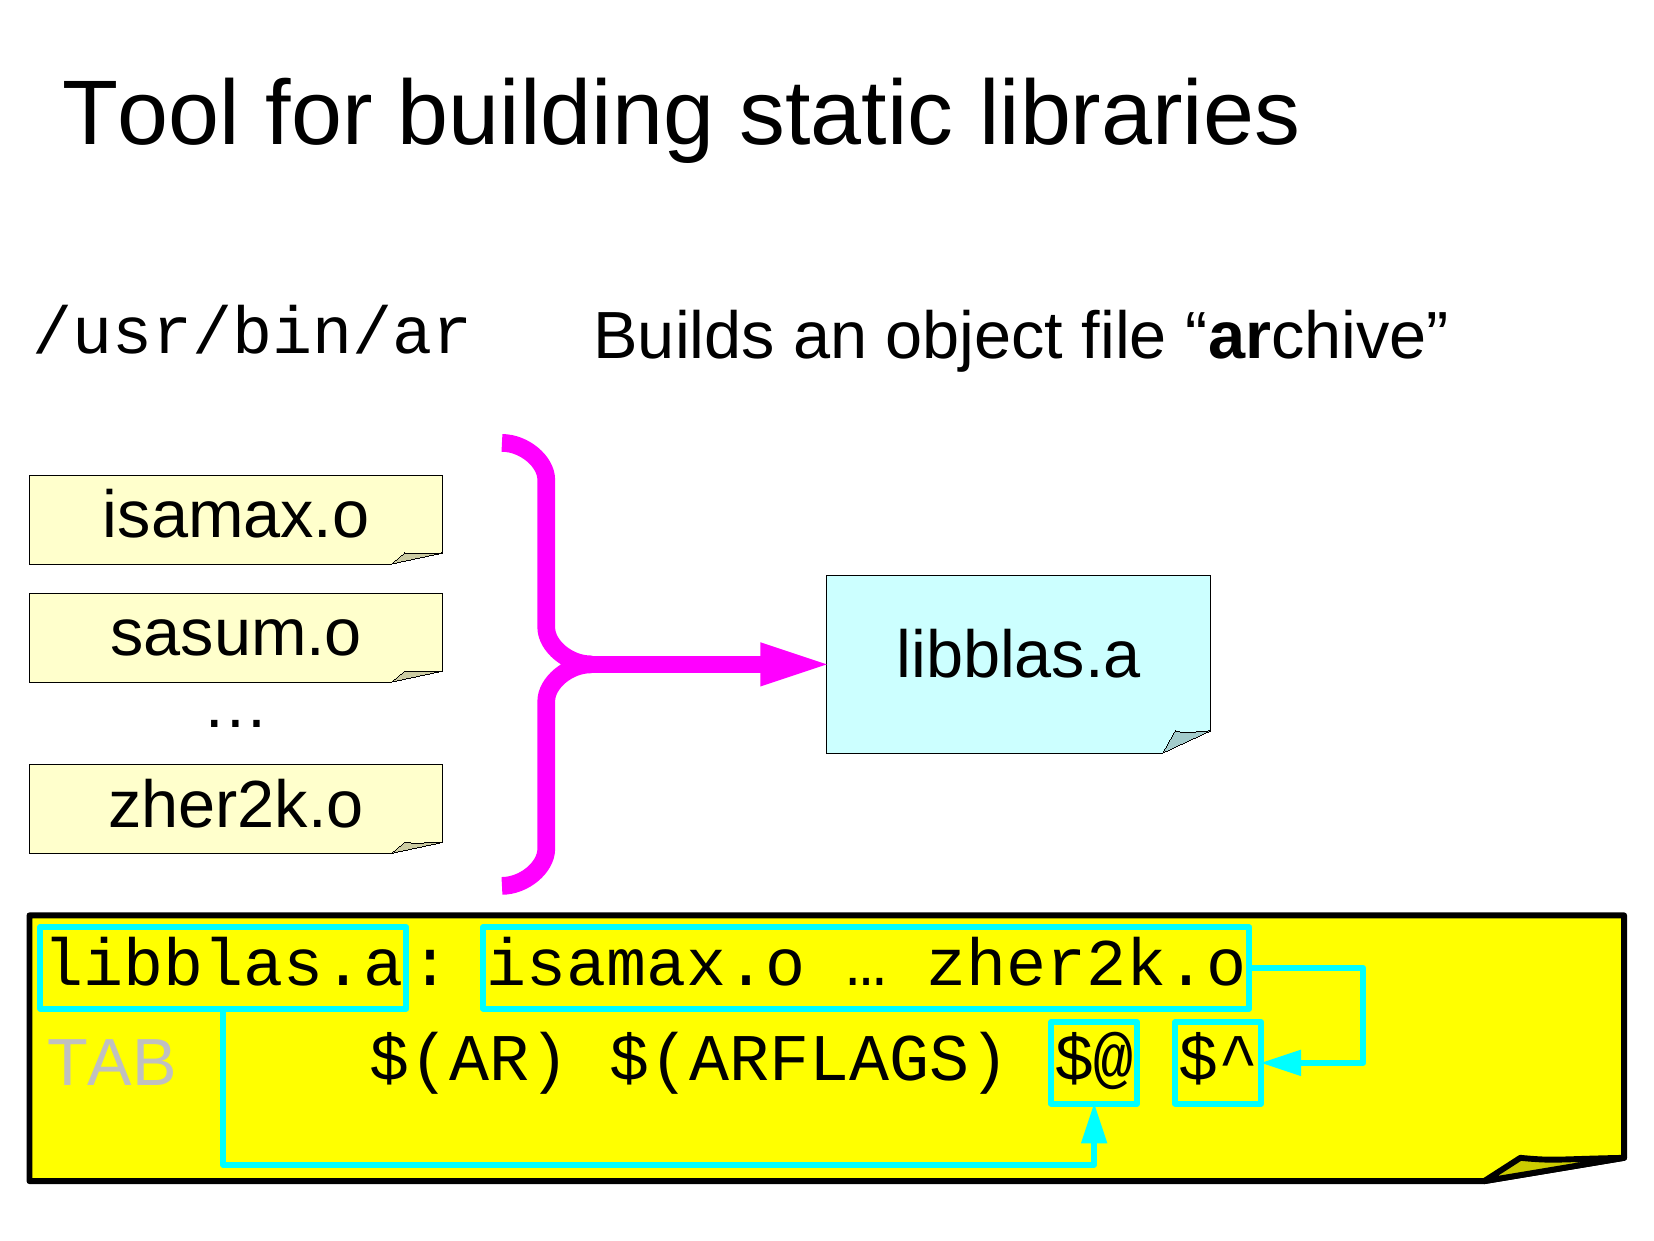

Tool for building static libraries
/usr/bin/ar
Builds an object file “archive”
isamax.o
sasum.o
…
zher2k.o
libblas.a
libblas.a
:
isamax.o … zher2k.o
TAB
$(AR) $(ARFLAGS)
$@
$^
61